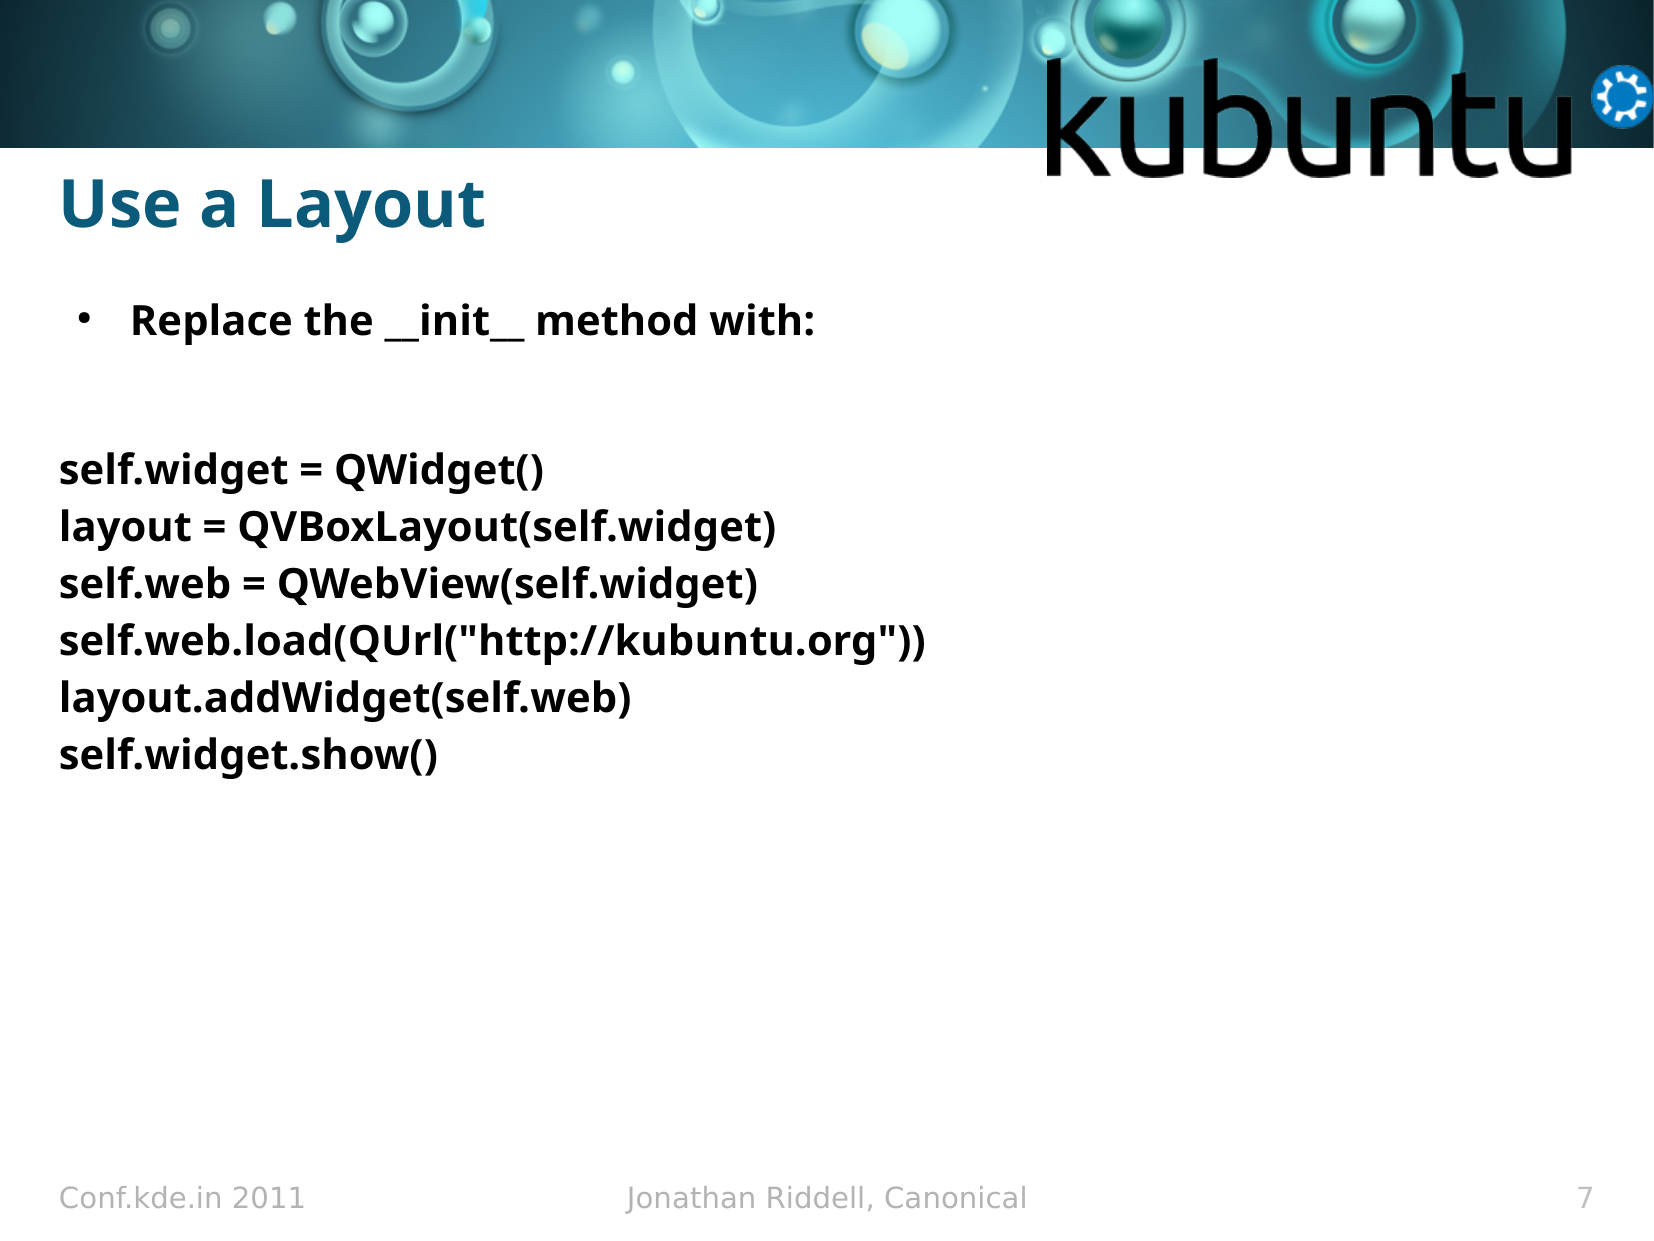

# Use a Layout
Replace the __init__ method with:
self.widget = QWidget()
layout = QVBoxLayout(self.widget)
self.web = QWebView(self.widget)
self.web.load(QUrl("http://kubuntu.org"))
layout.addWidget(self.web)
self.widget.show()
Name
www.kde.org
7